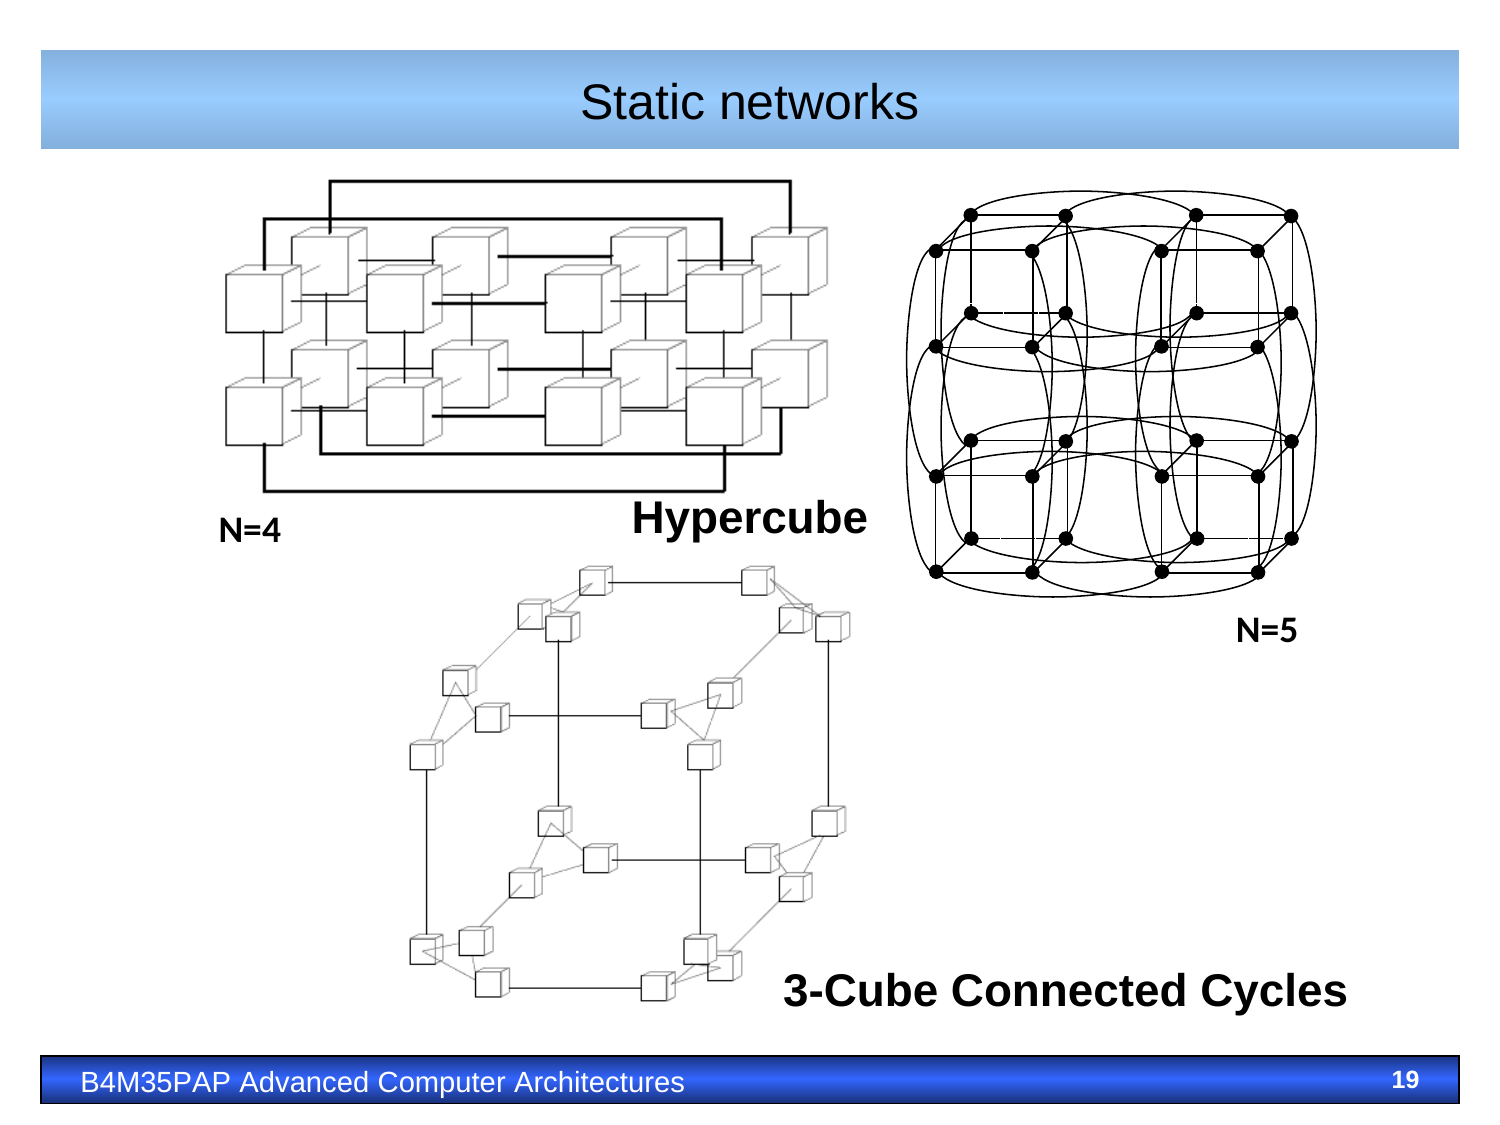

# Static networks
Hypercube
N=4
N=5
 3-Cube Connected Cycles